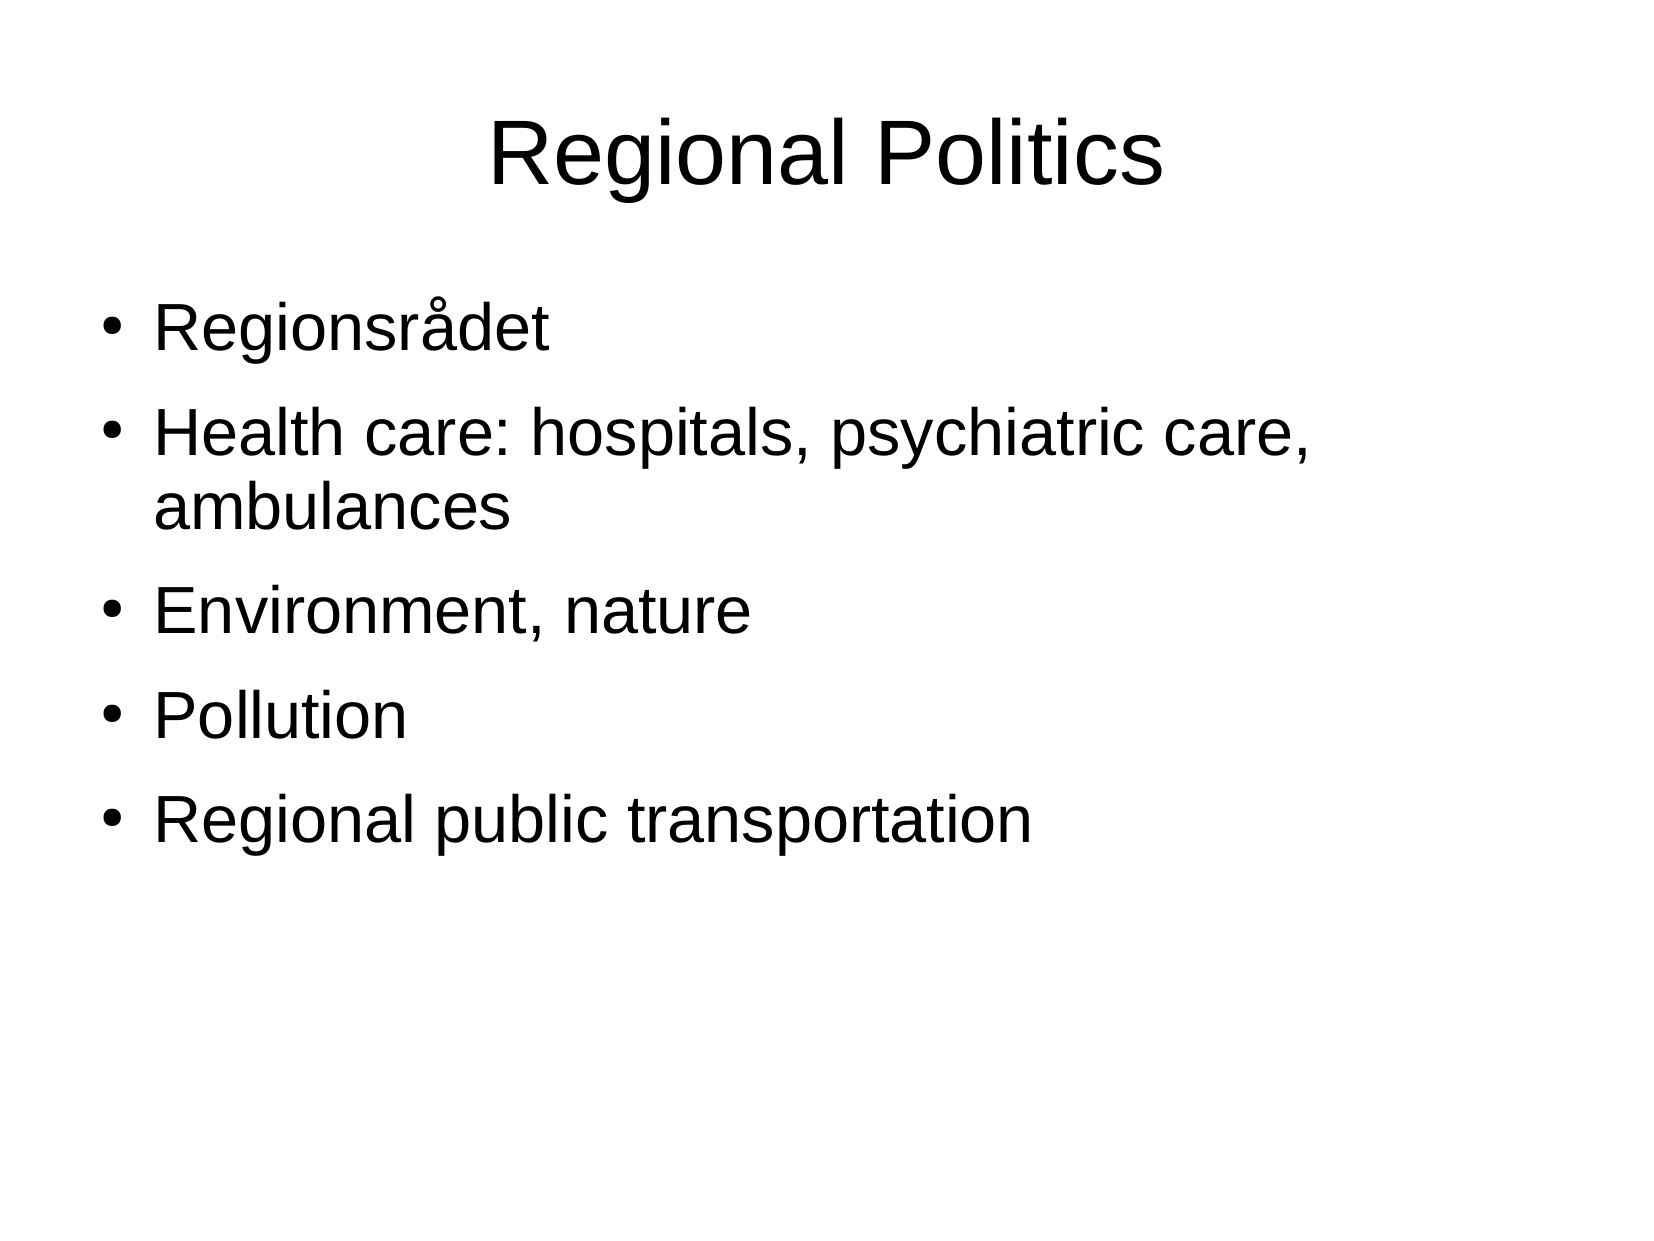

# Regional Politics
Regionsrådet
Health care: hospitals, psychiatric care, ambulances
Environment, nature
Pollution
Regional public transportation